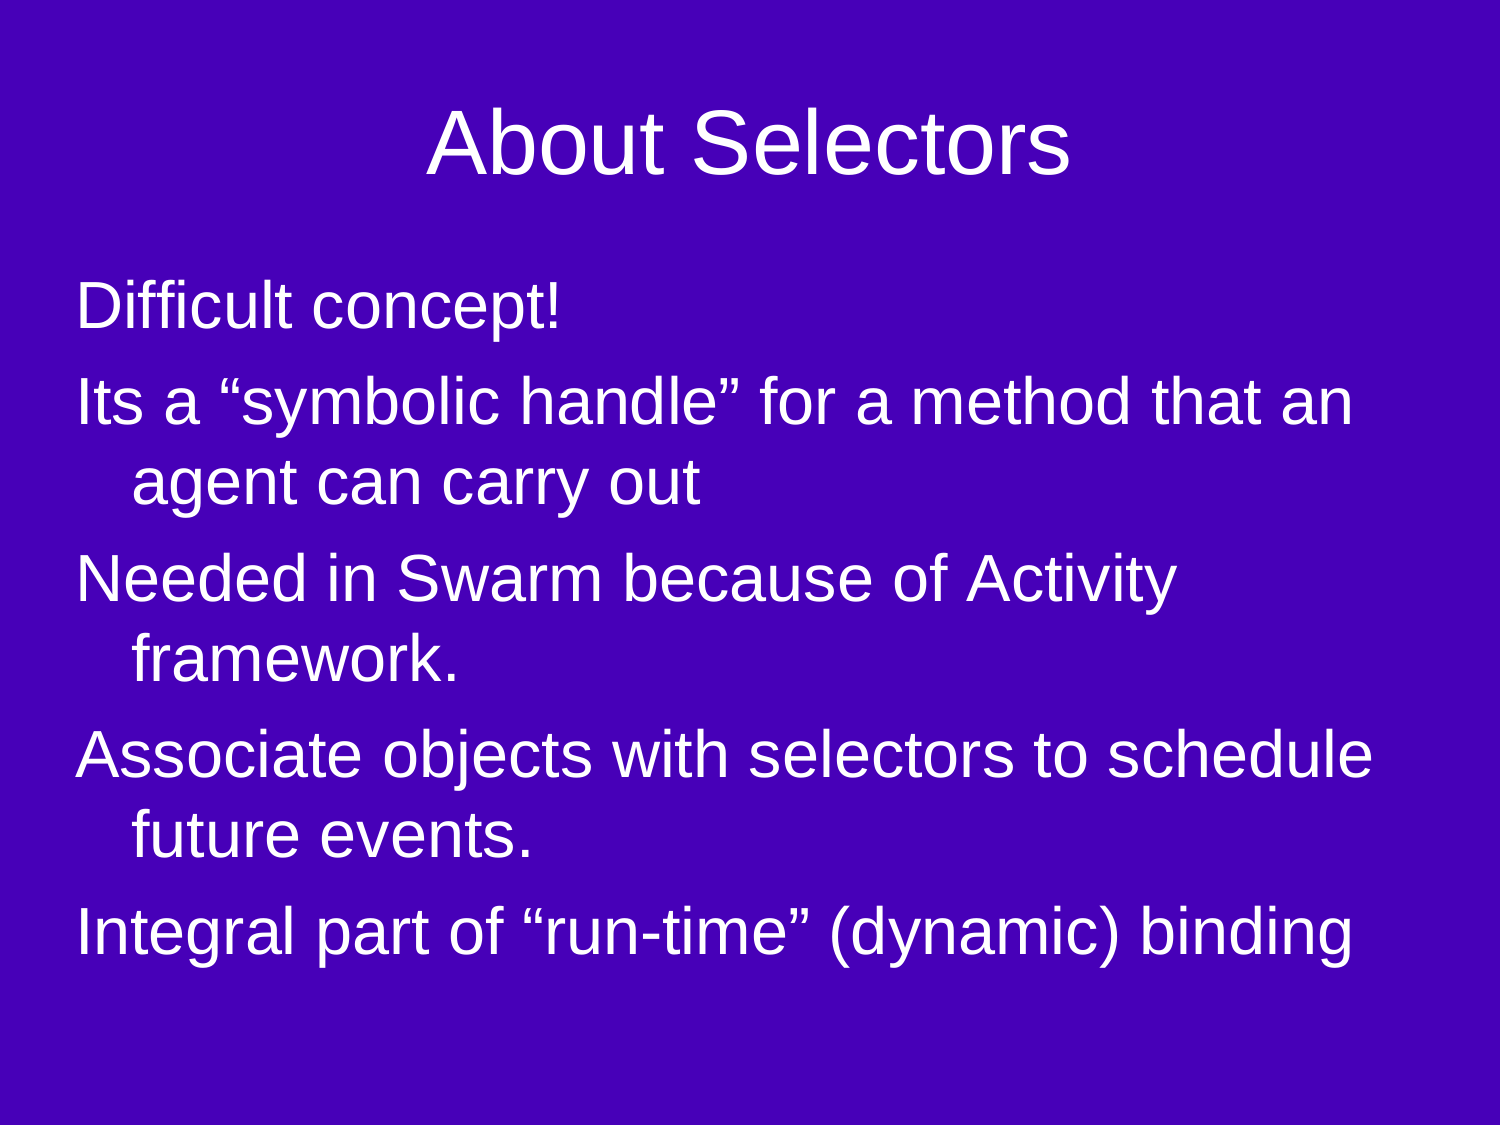

# About Selectors
Difficult concept!
Its a “symbolic handle” for a method that an agent can carry out
Needed in Swarm because of Activity framework.
Associate objects with selectors to schedule future events.
Integral part of “run-time” (dynamic) binding